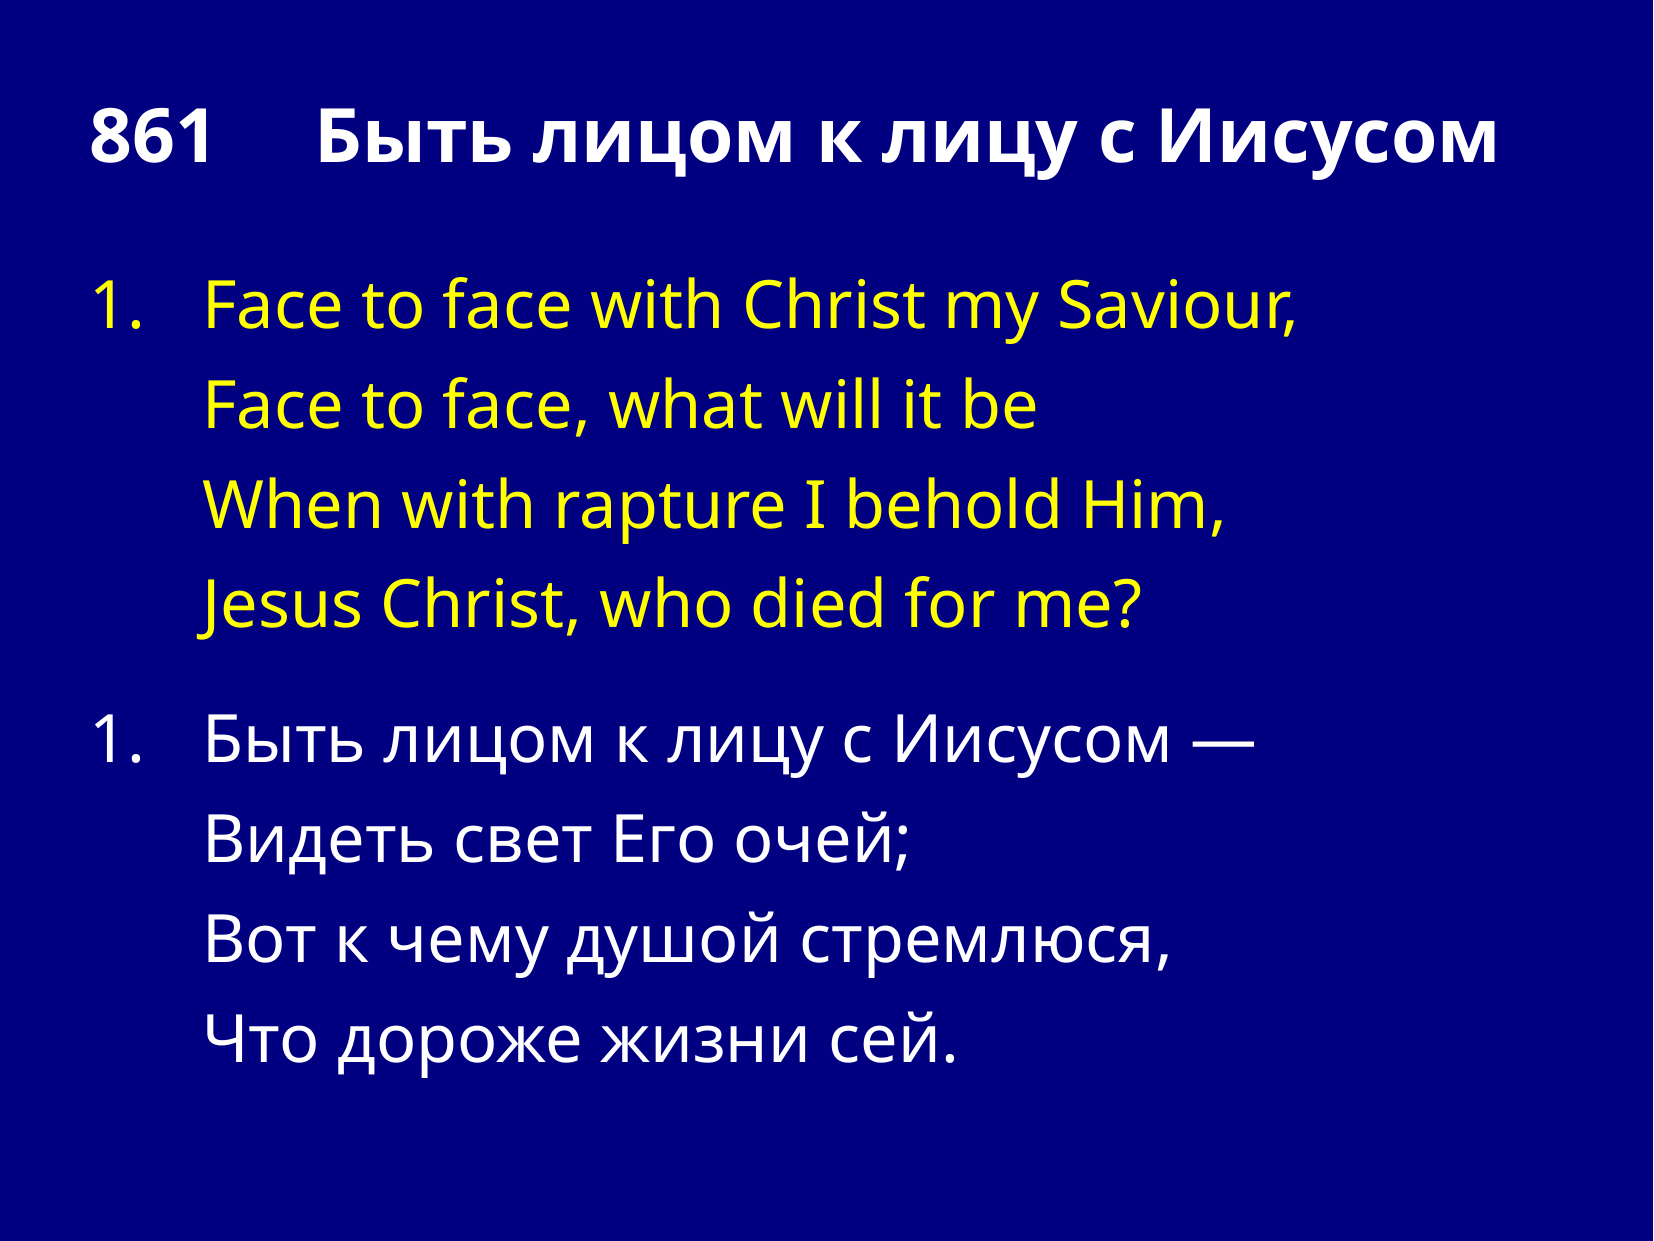

861	Быть лицом к лицу с Иисусом
1.	Face to face with Christ my Saviour,
	Face to face, what will it be
	When with rapture I behold Him,
	Jesus Christ, who died for me?
1.	Быть лицом к лицу с Иисусом —
	Видеть свет Его очей;
	Вот к чему душой стремлюся,
	Что дороже жизни сей.